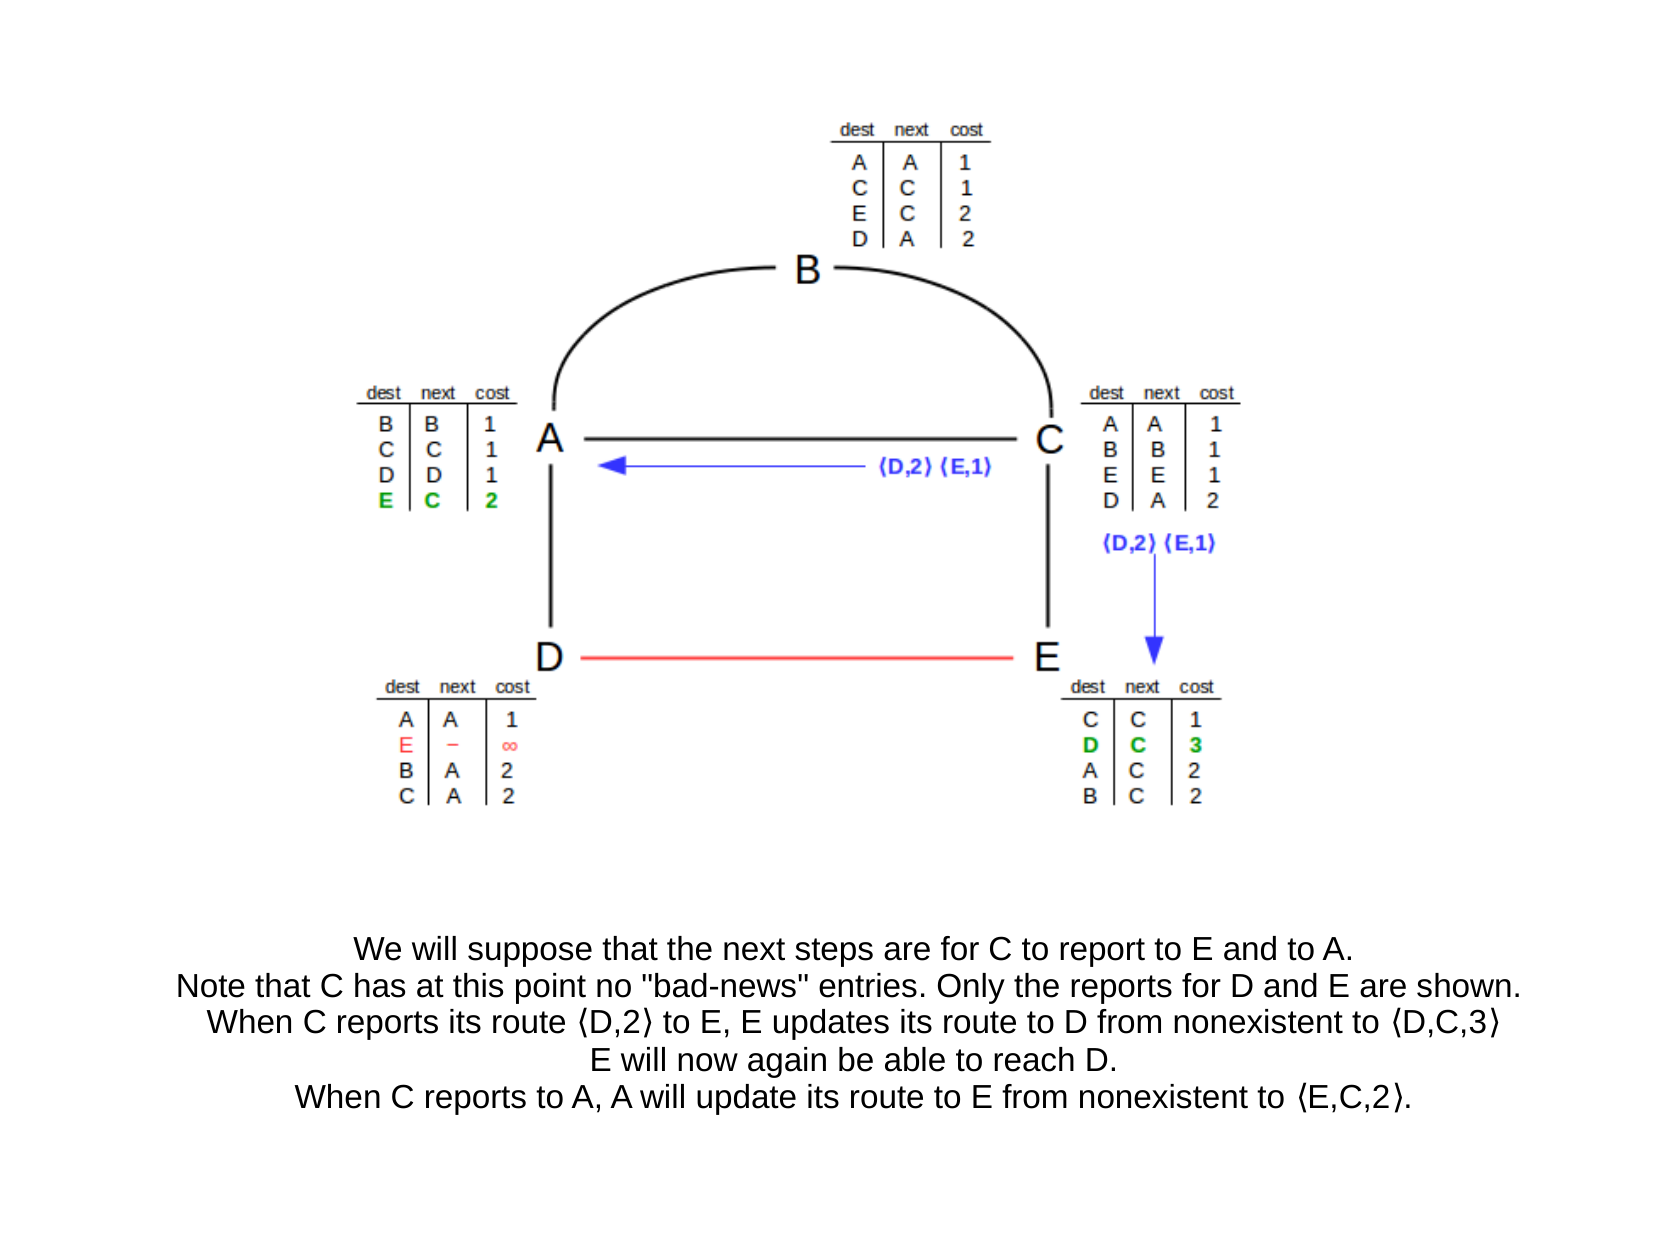

# We will suppose that the next steps are for C to report to E and to A. Note that C has at this point no "bad-news" entries. Only the reports for D and E are shown. When C reports its route ⟨D,2⟩ to E, E updates its route to D from nonexistent to ⟨D,C,3⟩ E will now again be able to reach D. When C reports to A, A will update its route to E from nonexistent to ⟨E,C,2⟩.